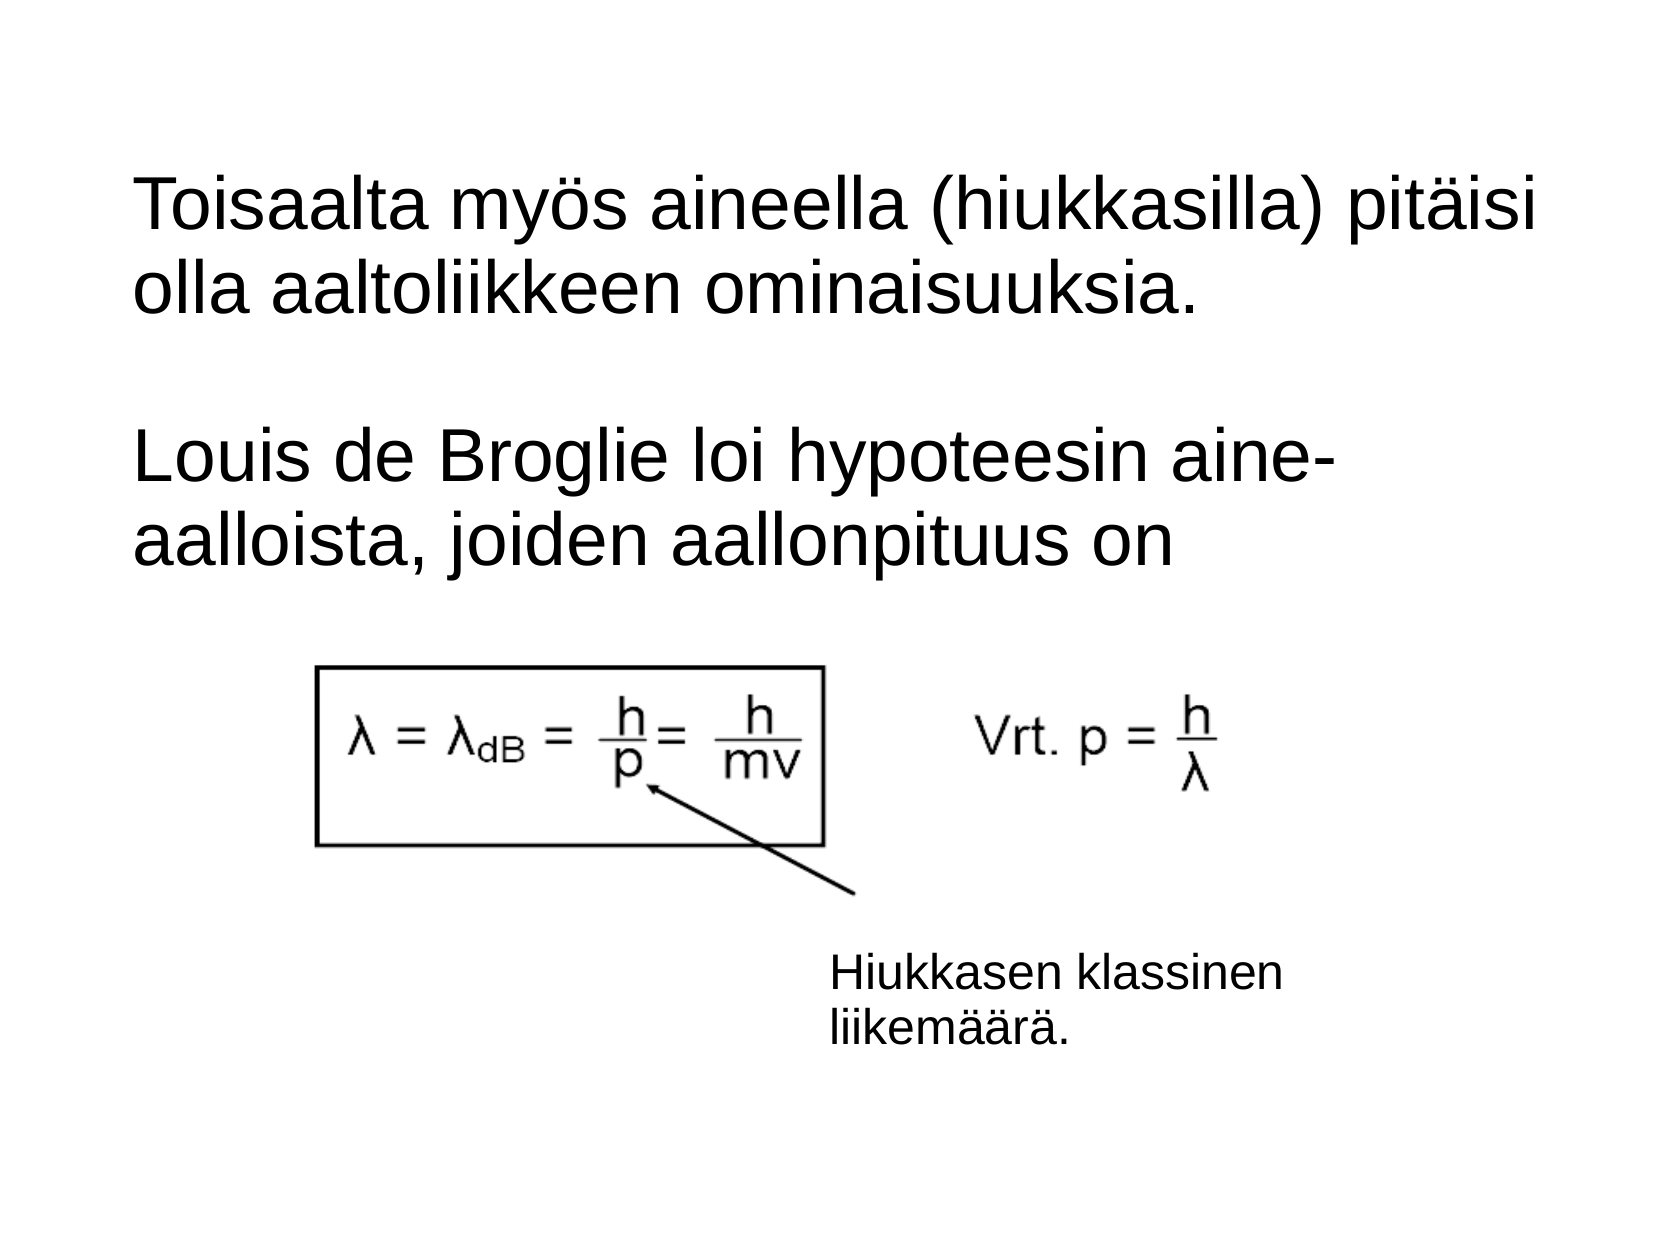

Toisaalta myös aineella (hiukkasilla) pitäisi olla aaltoliikkeen ominaisuuksia.
Louis de Broglie loi hypoteesin aine-aalloista, joiden aallonpituus on
Hiukkasen klassinen liikemäärä.